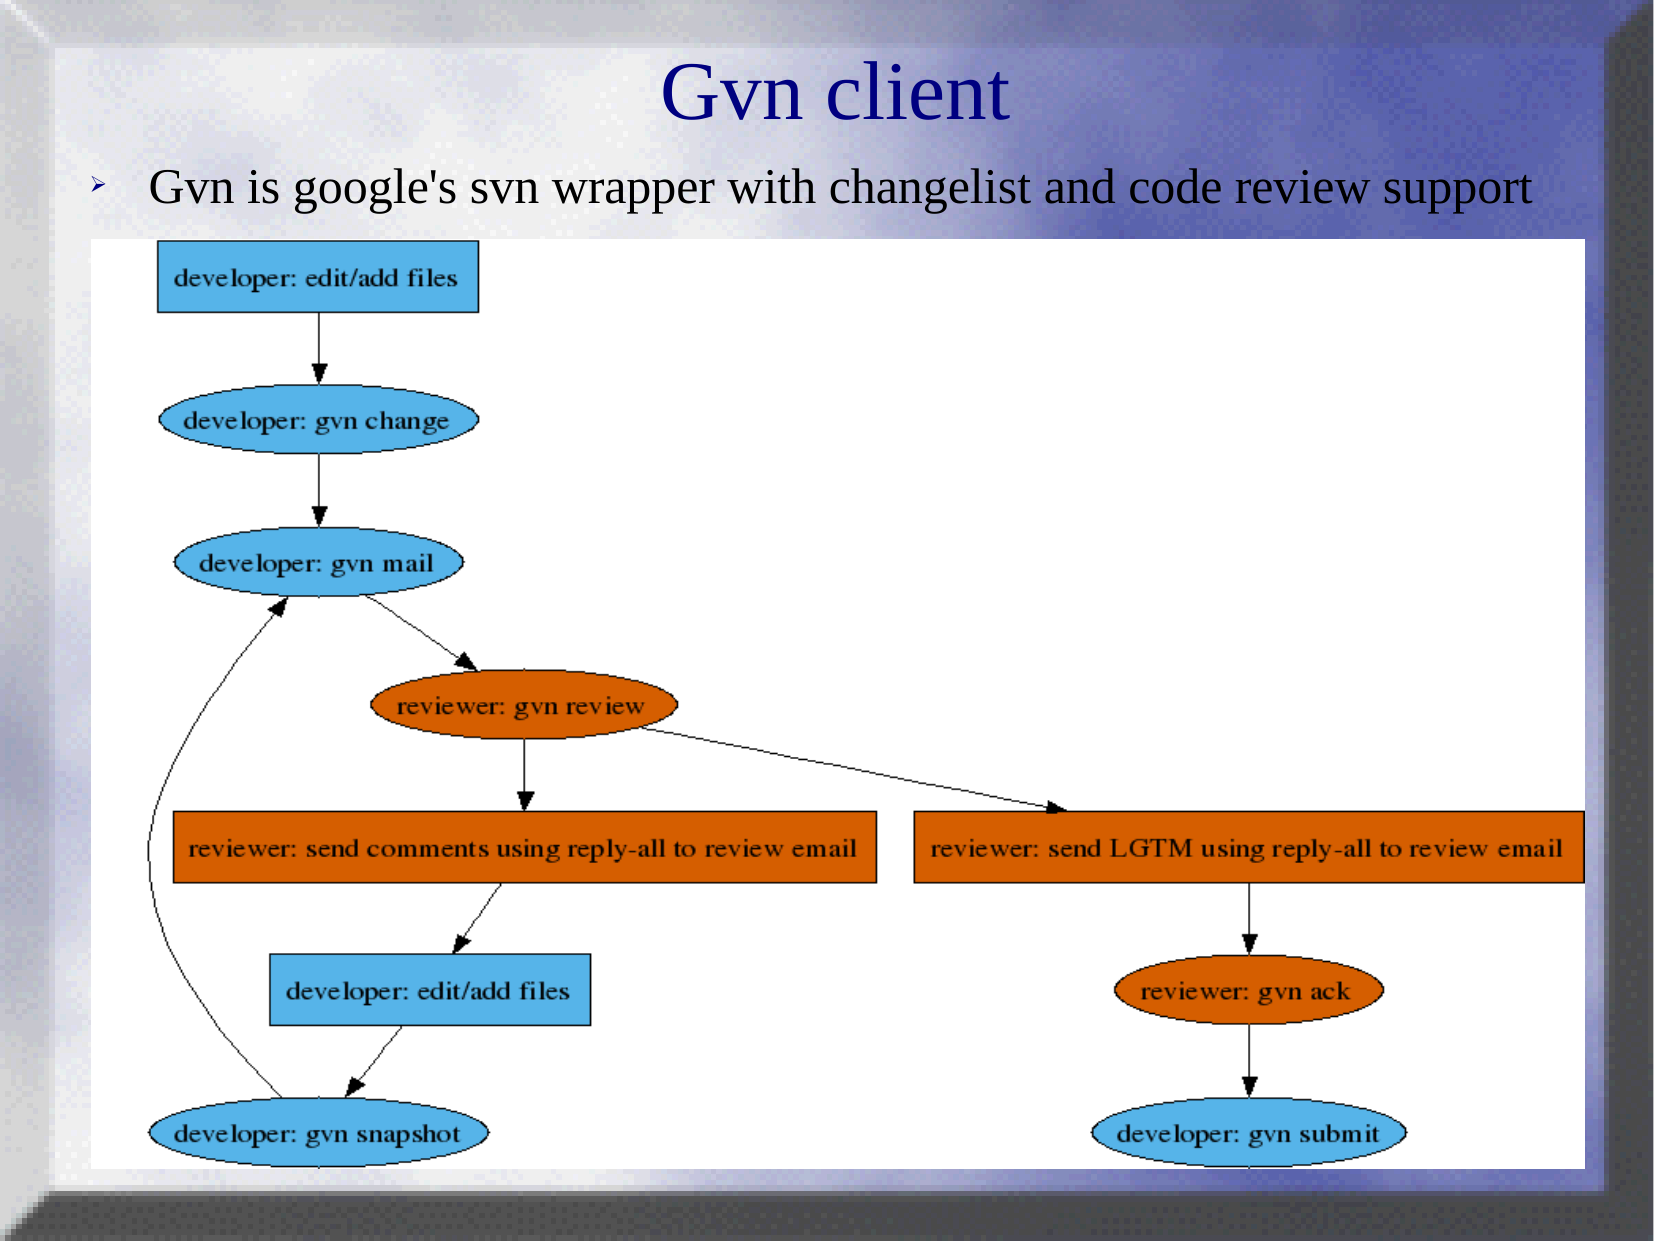

# Gvn client
Gvn is google's svn wrapper with changelist and code review support
Writeme